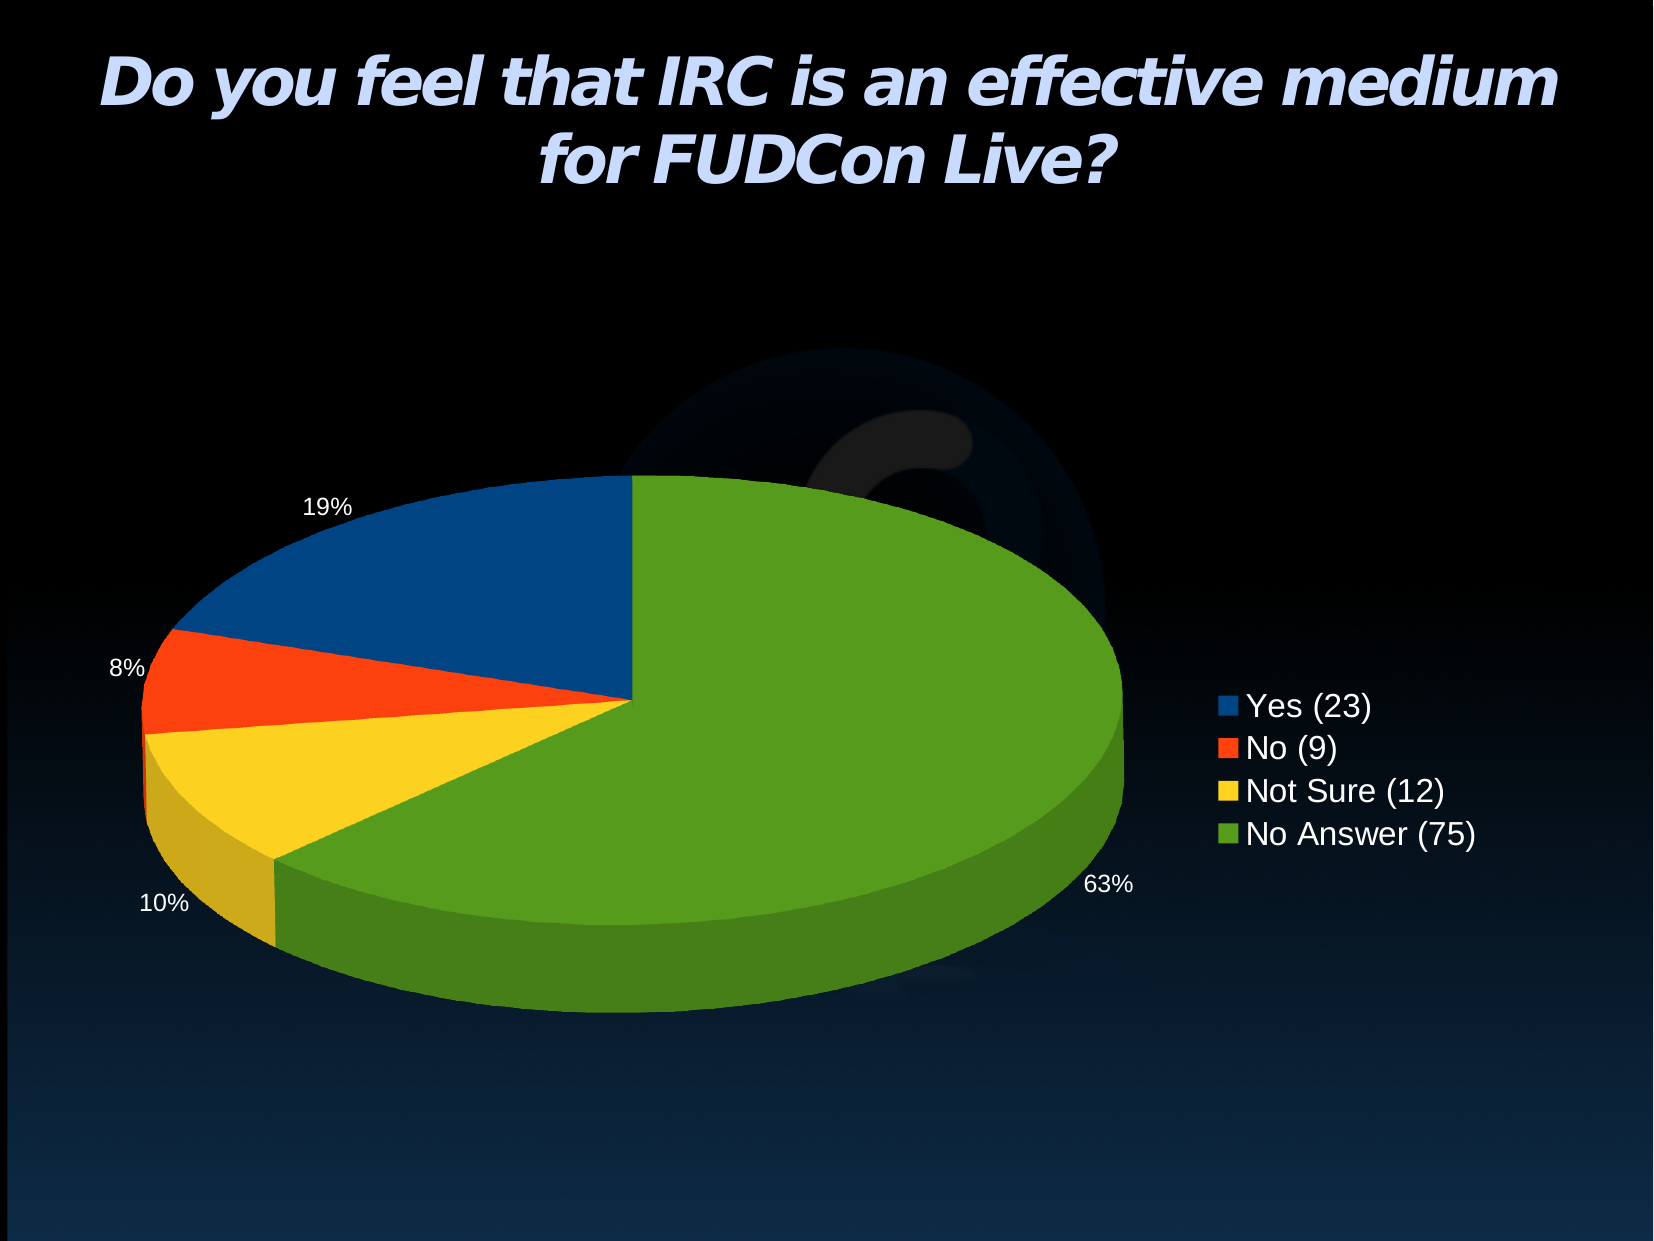

# Do you feel that IRC is an effective medium for FUDCon Live?
[unsupported chart]